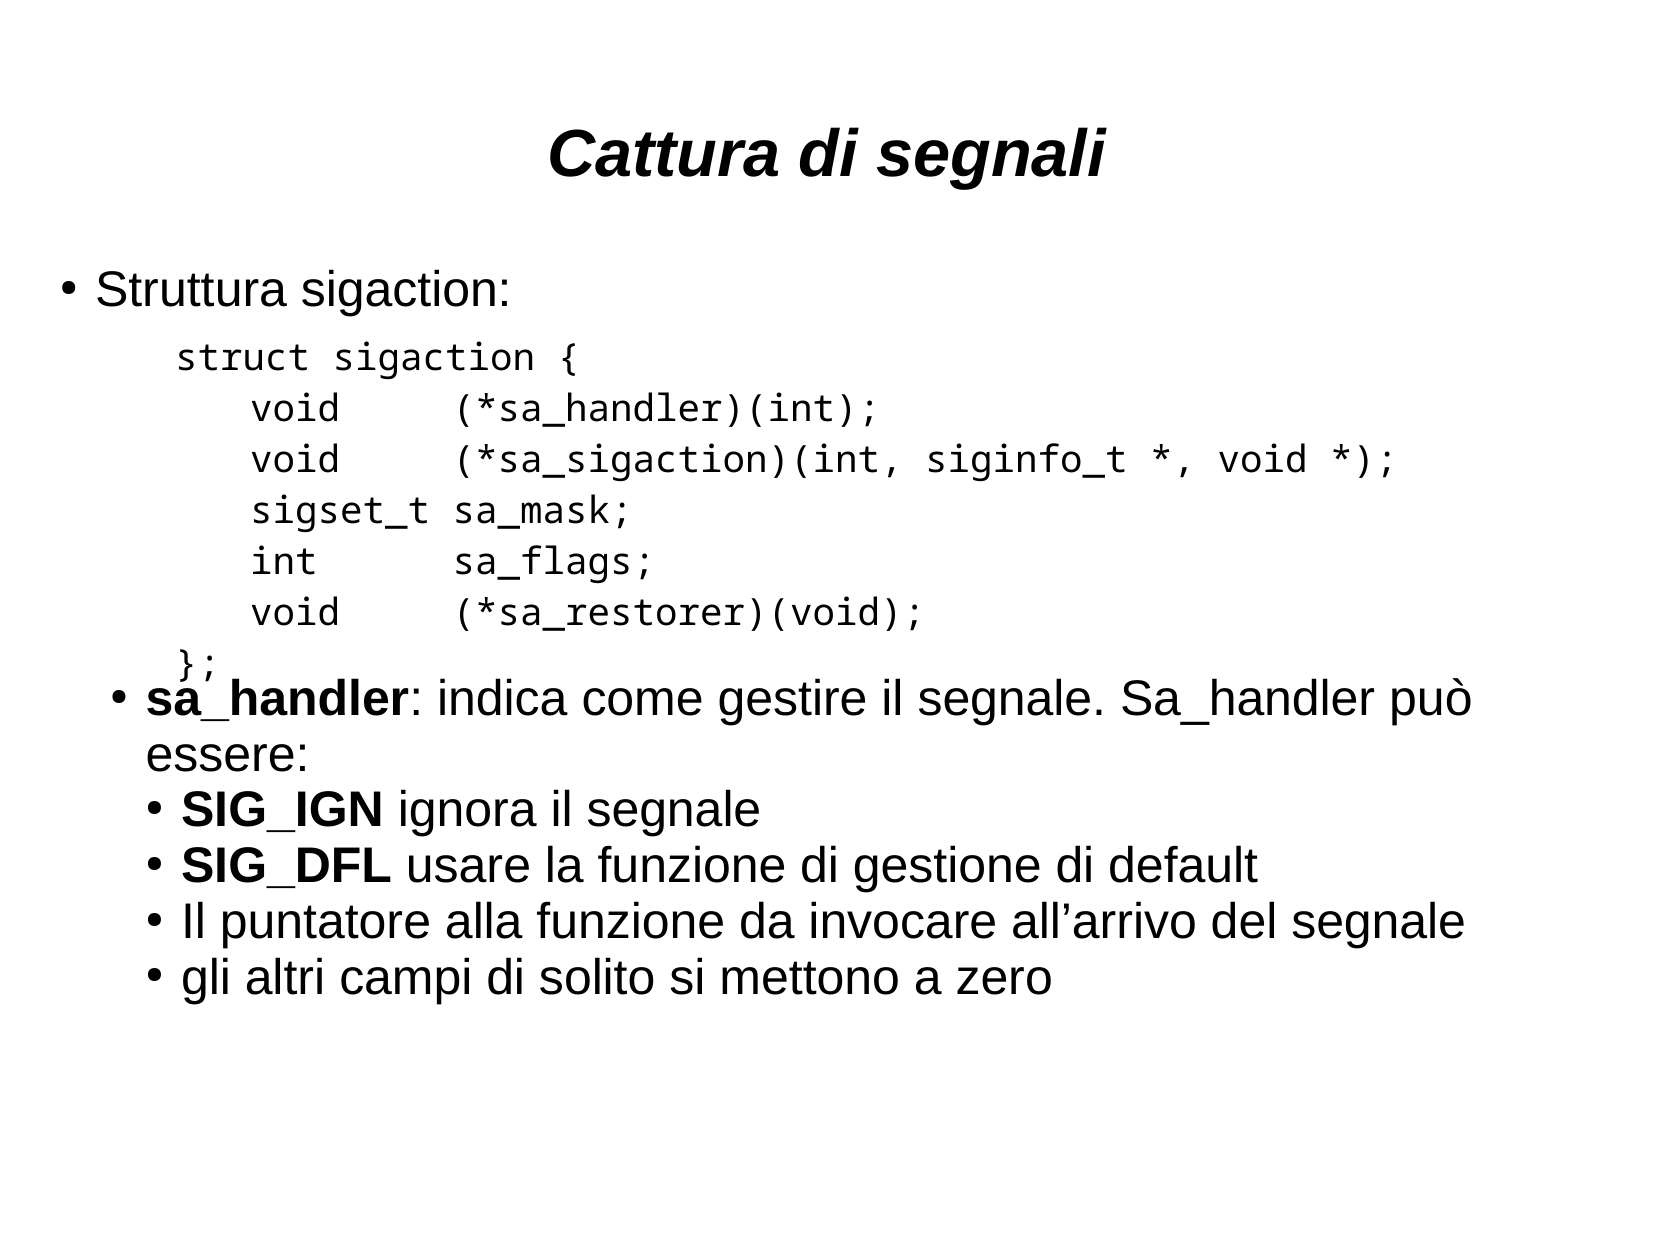

# Cattura di segnali
Struttura sigaction:
struct sigaction {
	void (*sa_handler)(int);
	void (*sa_sigaction)(int, siginfo_t *, void *);
	sigset_t sa_mask;
	int sa_flags;
	void (*sa_restorer)(void);
};
sa_handler: indica come gestire il segnale. Sa_handler può essere:
SIG_IGN ignora il segnale
SIG_DFL usare la funzione di gestione di default
Il puntatore alla funzione da invocare all’arrivo del segnale
gli altri campi di solito si mettono a zero